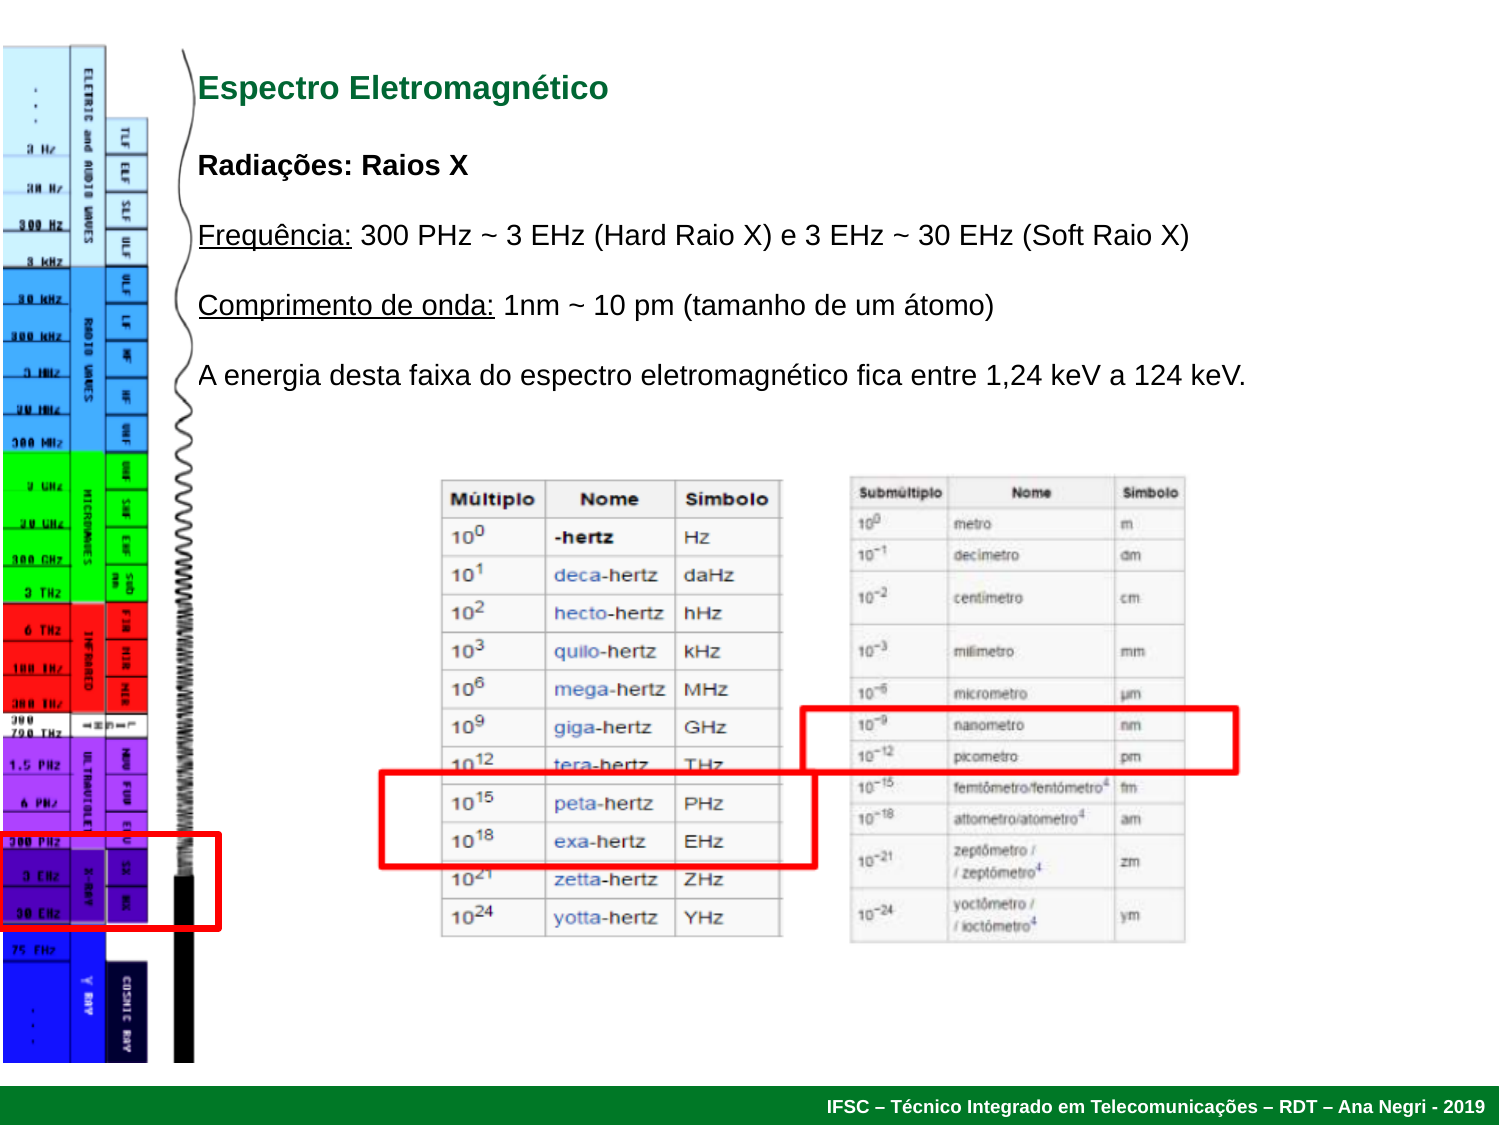

Espectro Eletromagnético
Radiações: Raios X
Frequência: 300 PHz ~ 3 EHz (Hard Raio X) e 3 EHz ~ 30 EHz (Soft Raio X)
Comprimento de onda: 1nm ~ 10 pm (tamanho de um átomo)
A energia desta faixa do espectro eletromagnético fica entre 1,24 keV a 124 keV.
ção
IFSC – Técnico Integrado em Telecomunicações – RDT – Ana Negri - 2019